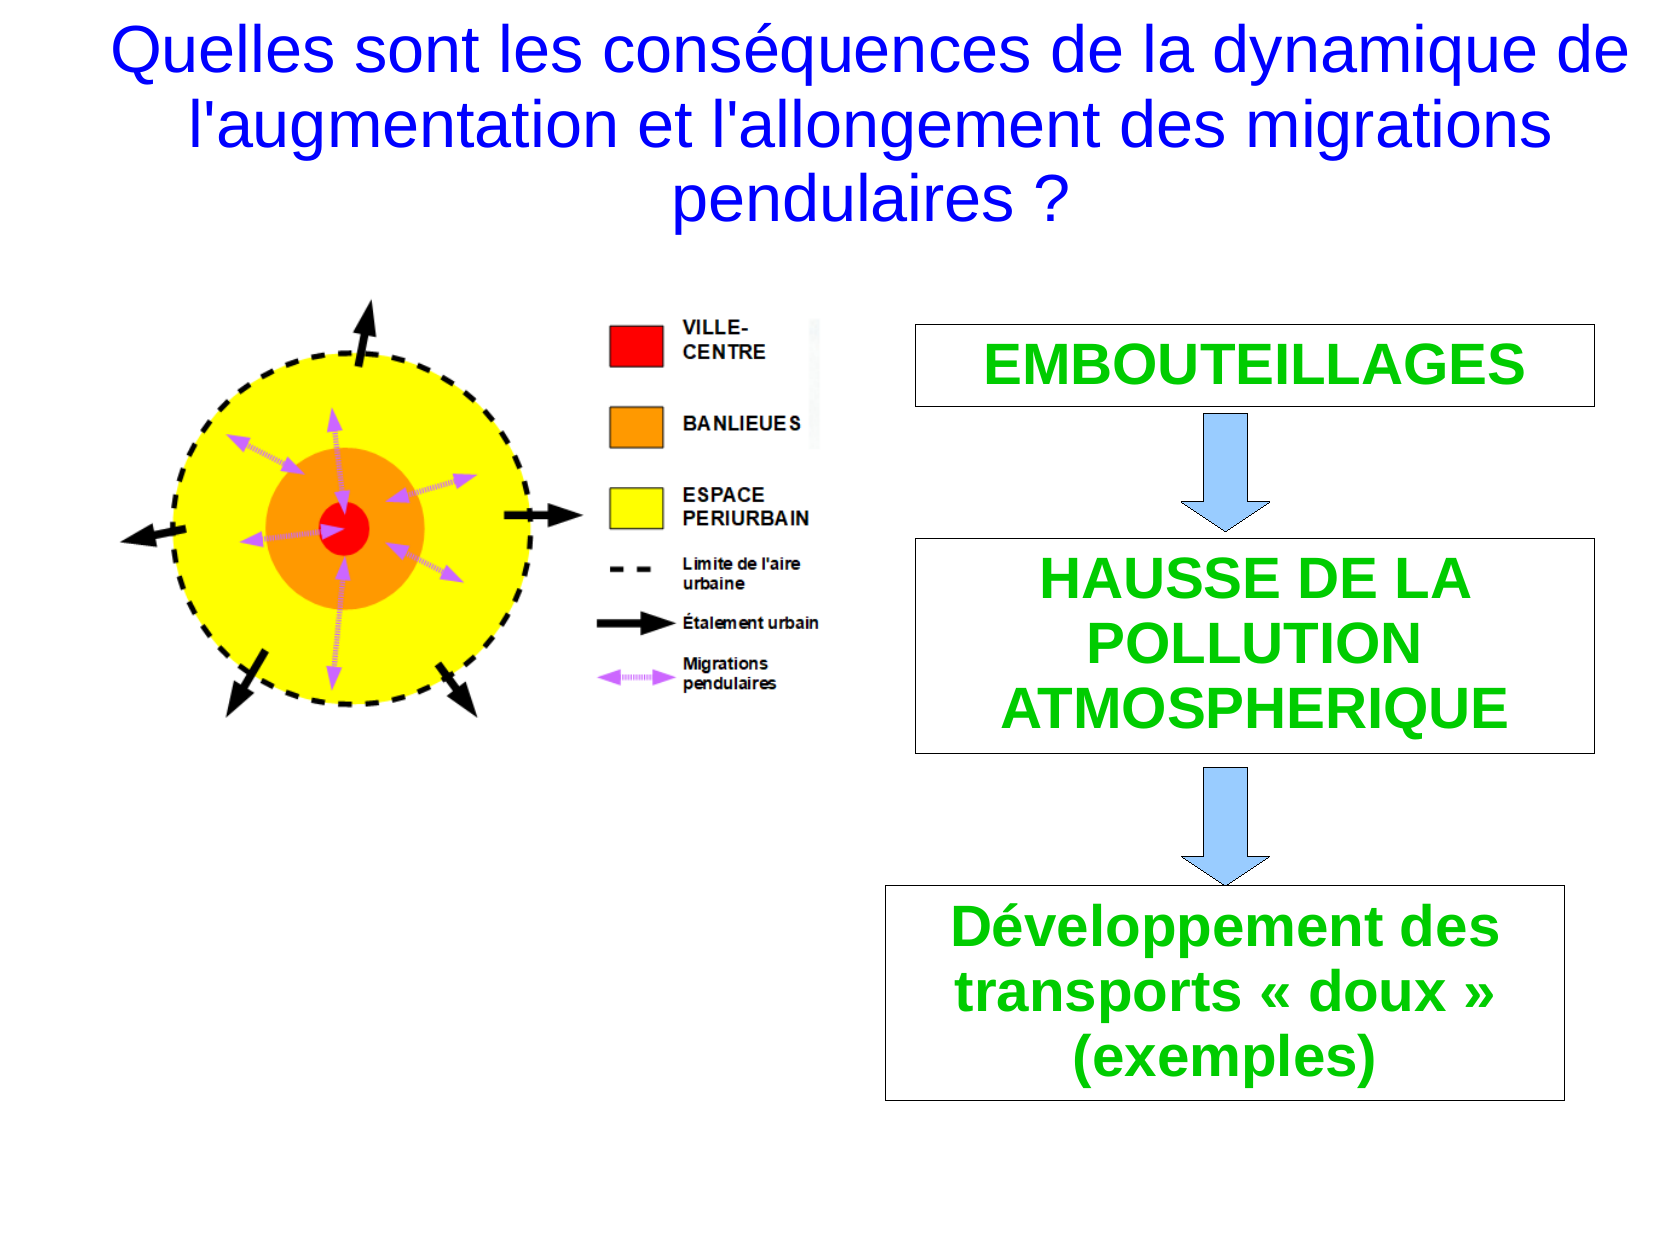

Quelles sont les conséquences de la dynamique de l'augmentation et l'allongement des migrations pendulaires ?
EMBOUTEILLAGES
HAUSSE DE LA POLLUTION ATMOSPHERIQUE
Développement des transports « doux »
(exemples)